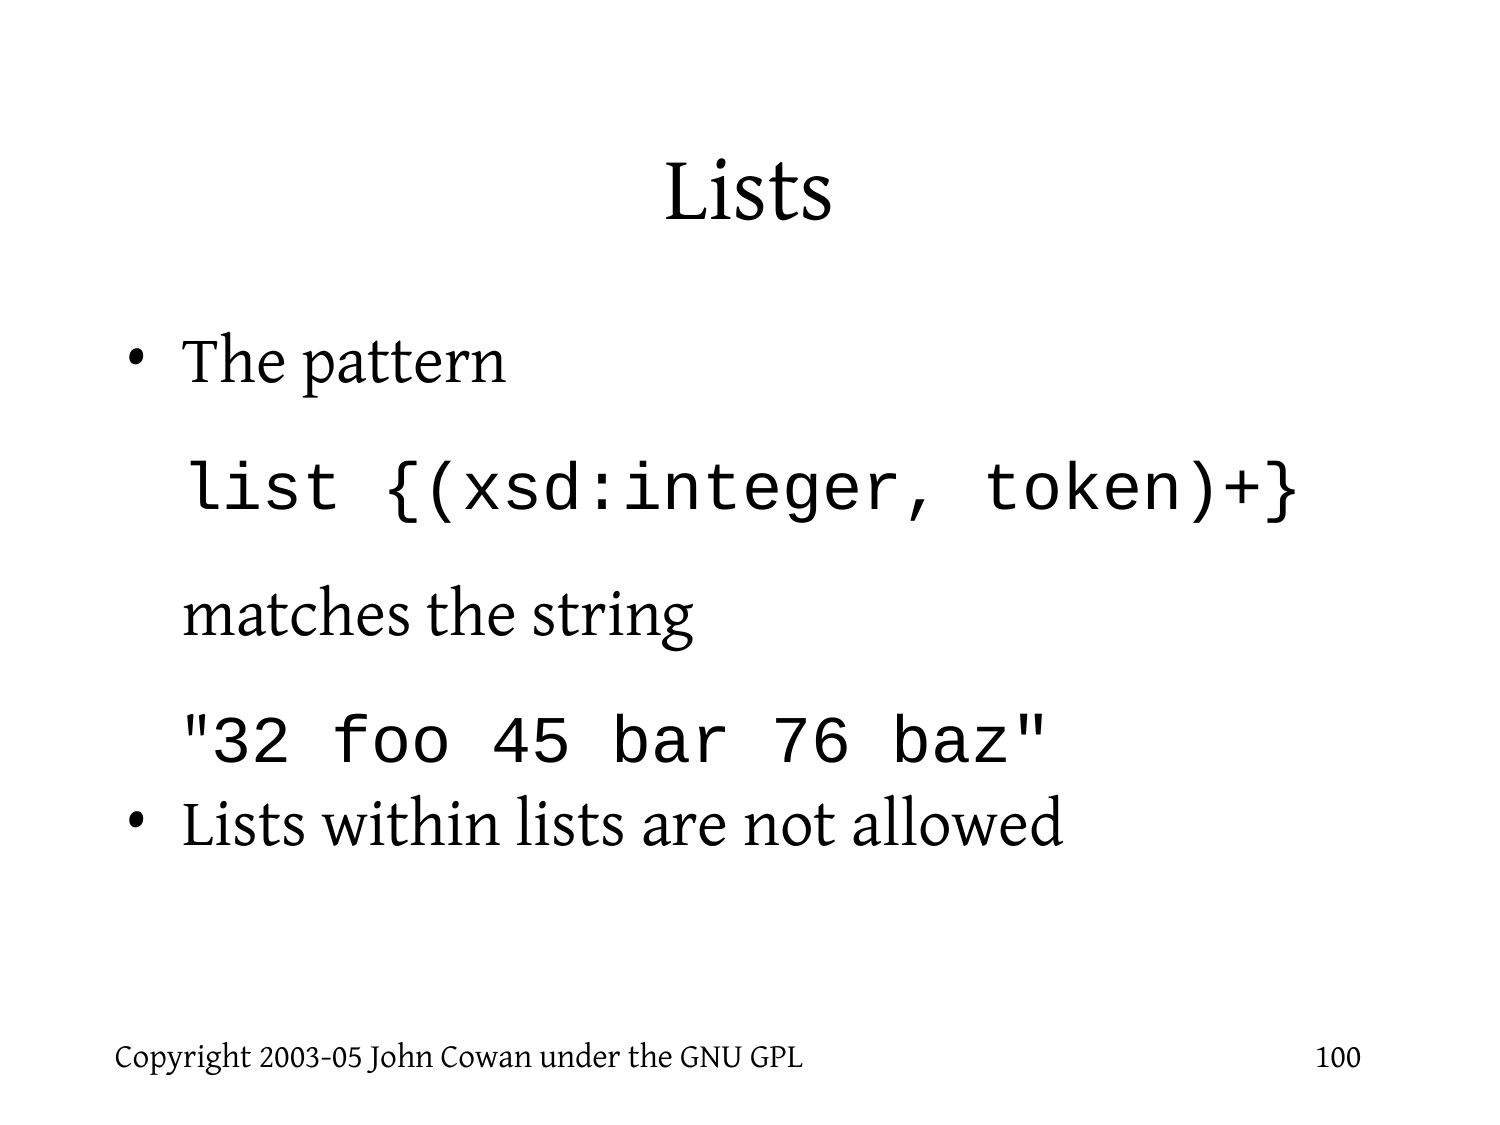

# Lists
The pattern
list {(xsd:integer, token)+}
matches the string
"32 foo 45 bar 76 baz"
Lists within lists are not allowed